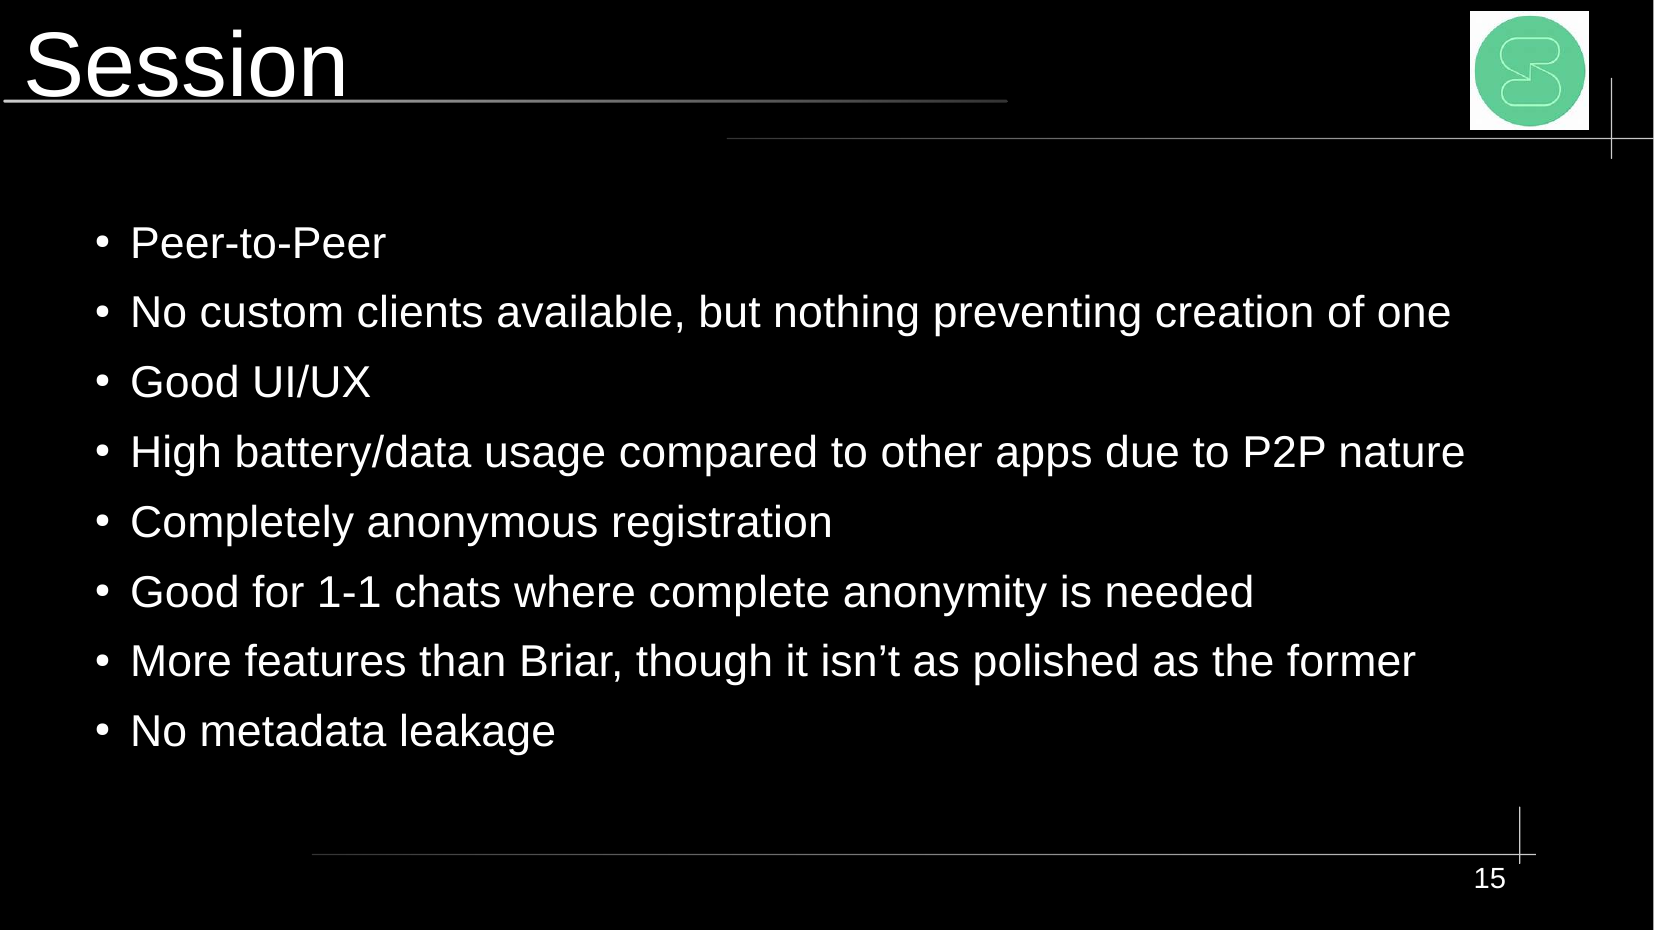

# Session
Peer-to-Peer
No custom clients available, but nothing preventing creation of one
Good UI/UX
High battery/data usage compared to other apps due to P2P nature
Completely anonymous registration
Good for 1-1 chats where complete anonymity is needed
More features than Briar, though it isn’t as polished as the former
No metadata leakage
15